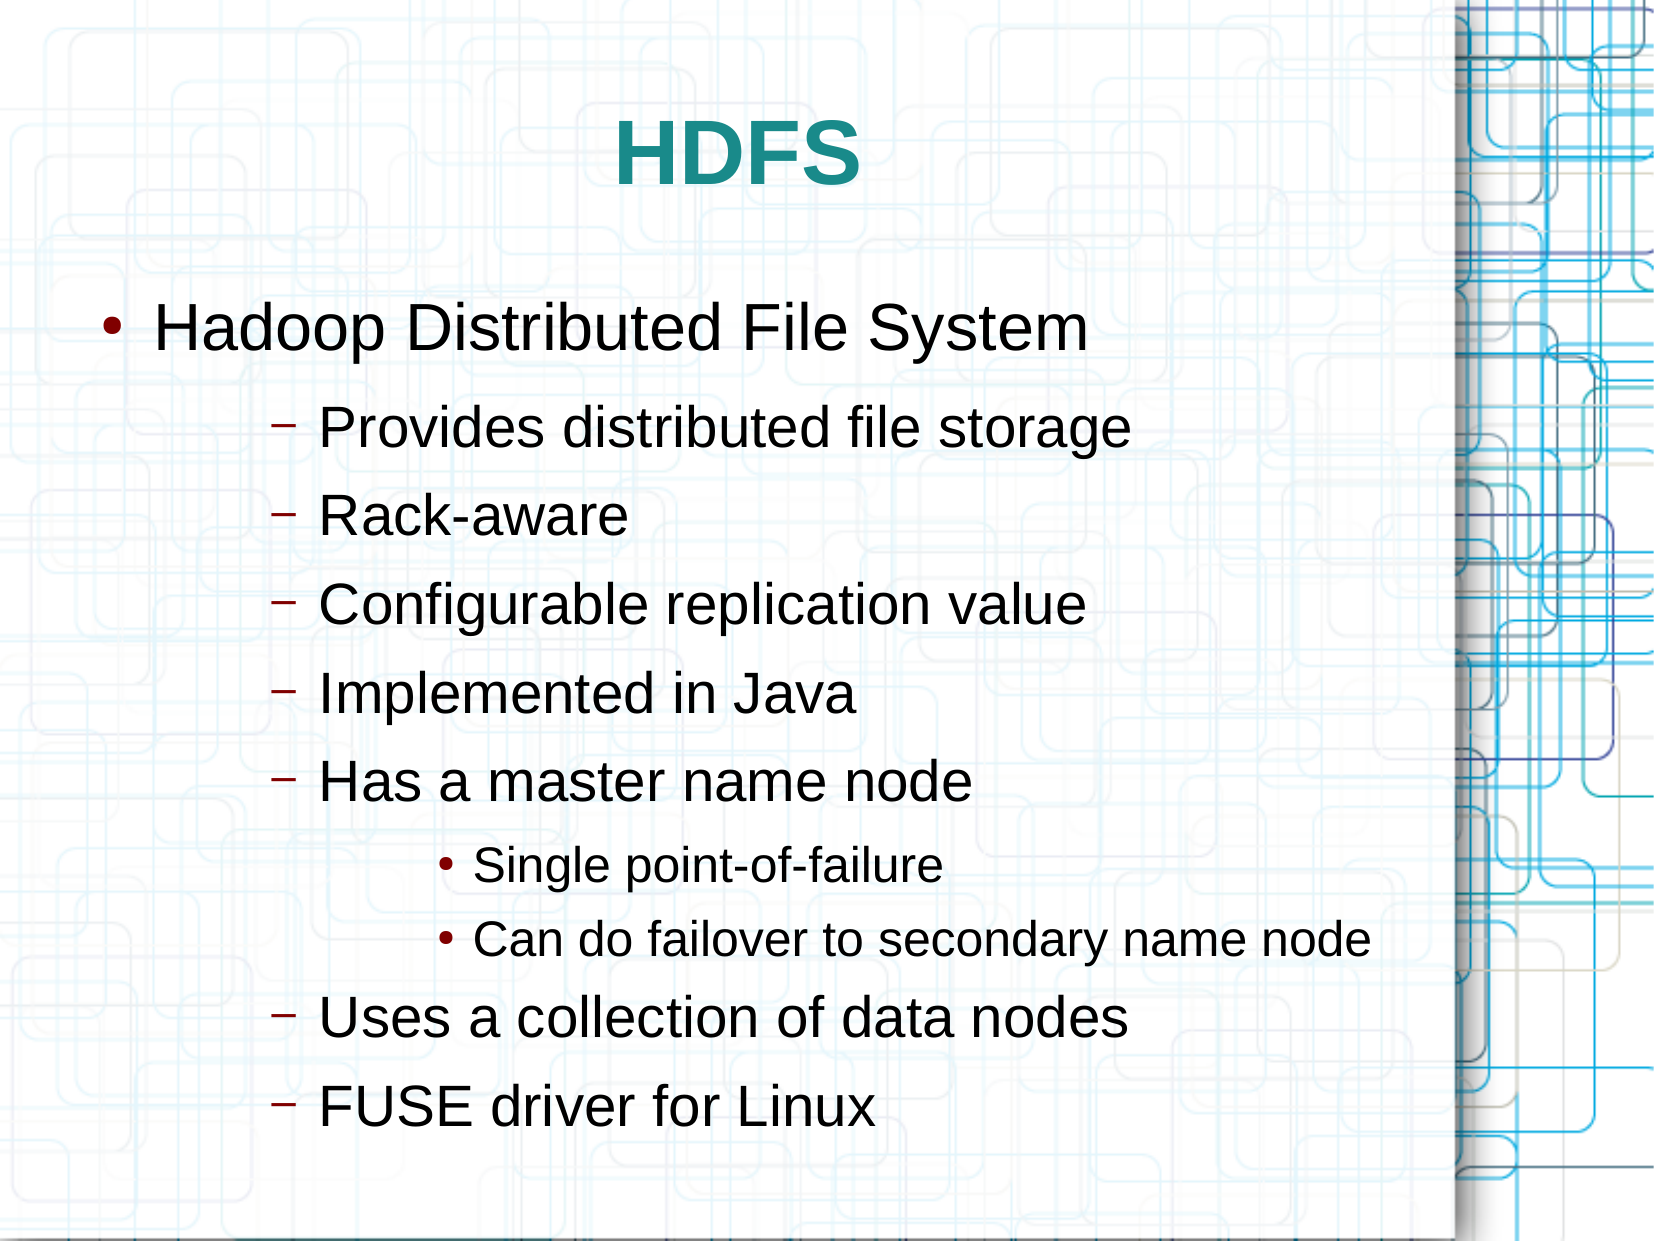

# HDFS
Hadoop Distributed File System
Provides distributed file storage
Rack-aware
Configurable replication value
Implemented in Java
Has a master name node
Single point-of-failure
Can do failover to secondary name node
Uses a collection of data nodes
FUSE driver for Linux